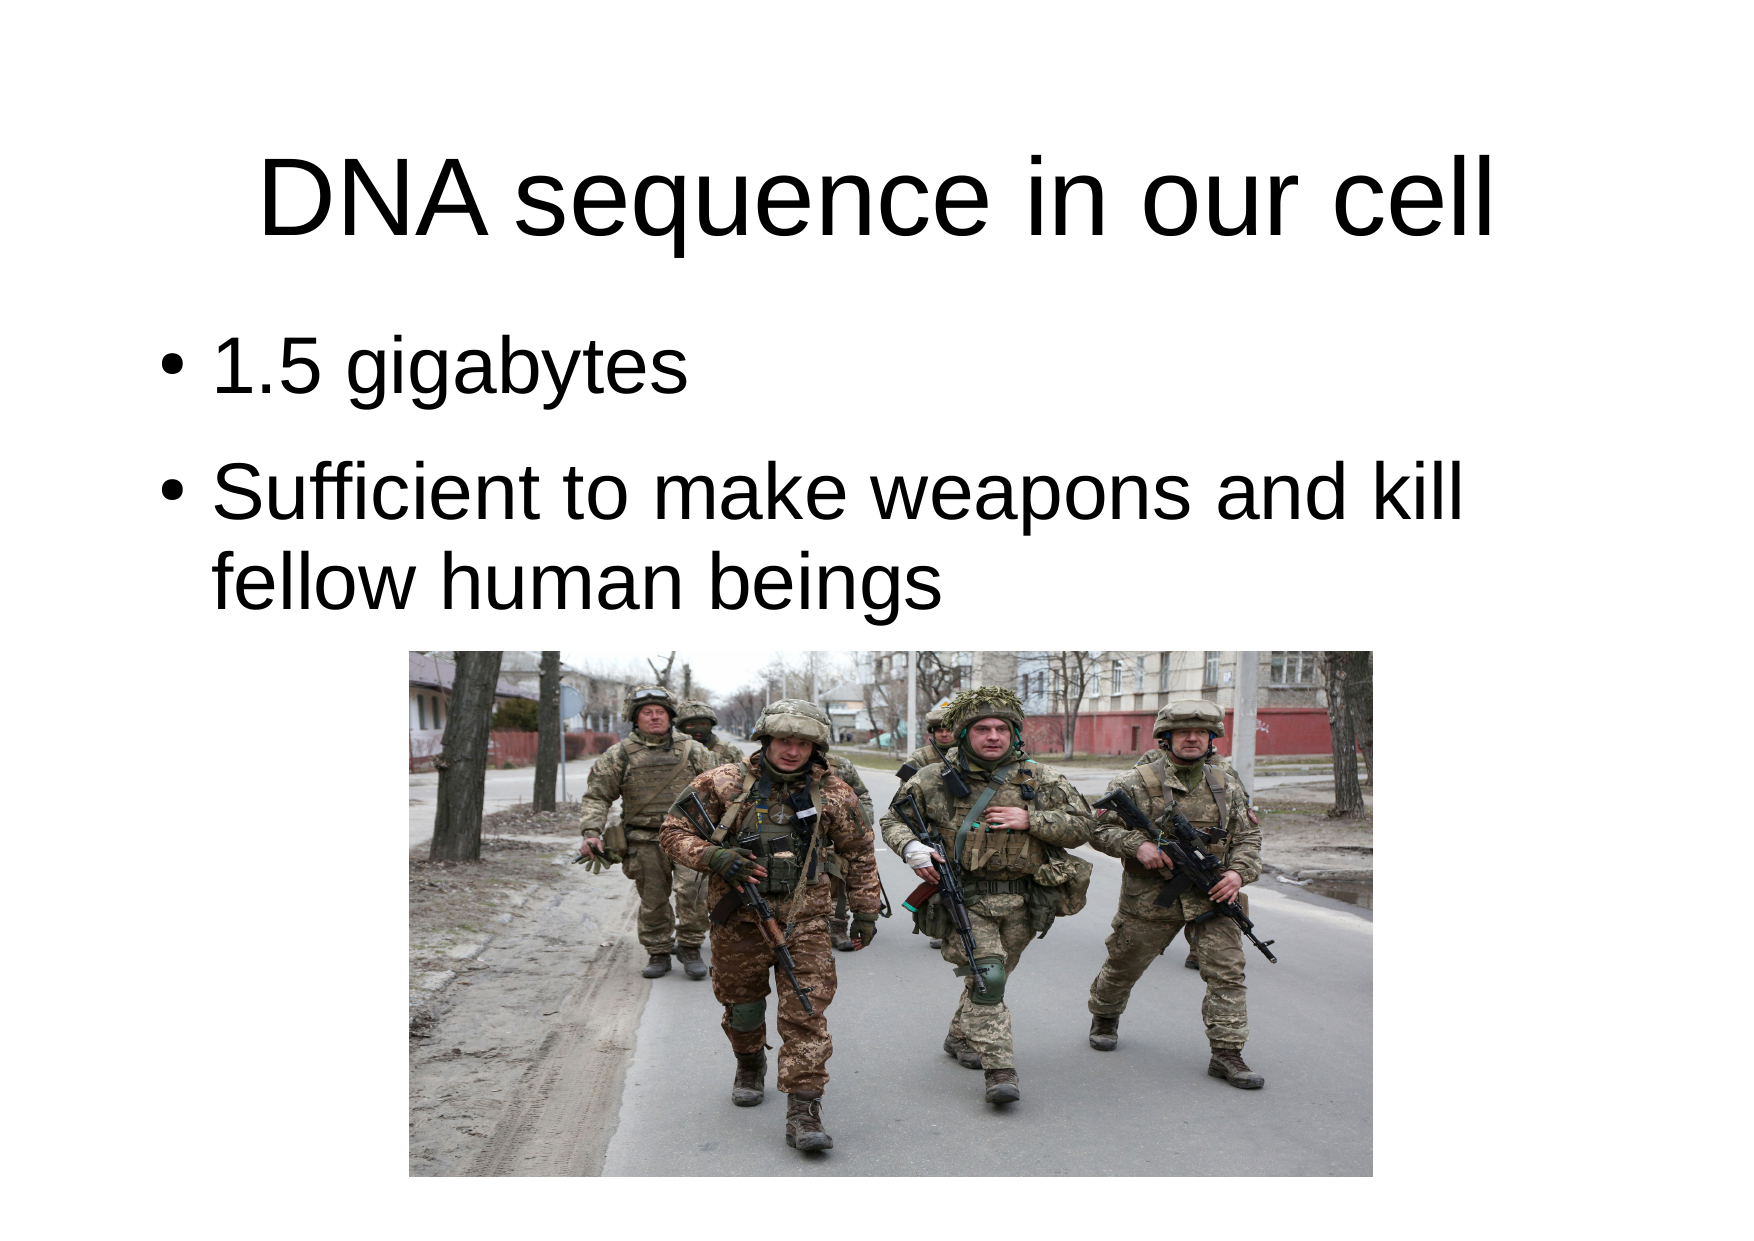

# DNA sequence in our cell
1.5 gigabytes
Sufficient to make weapons and kill fellow human beings